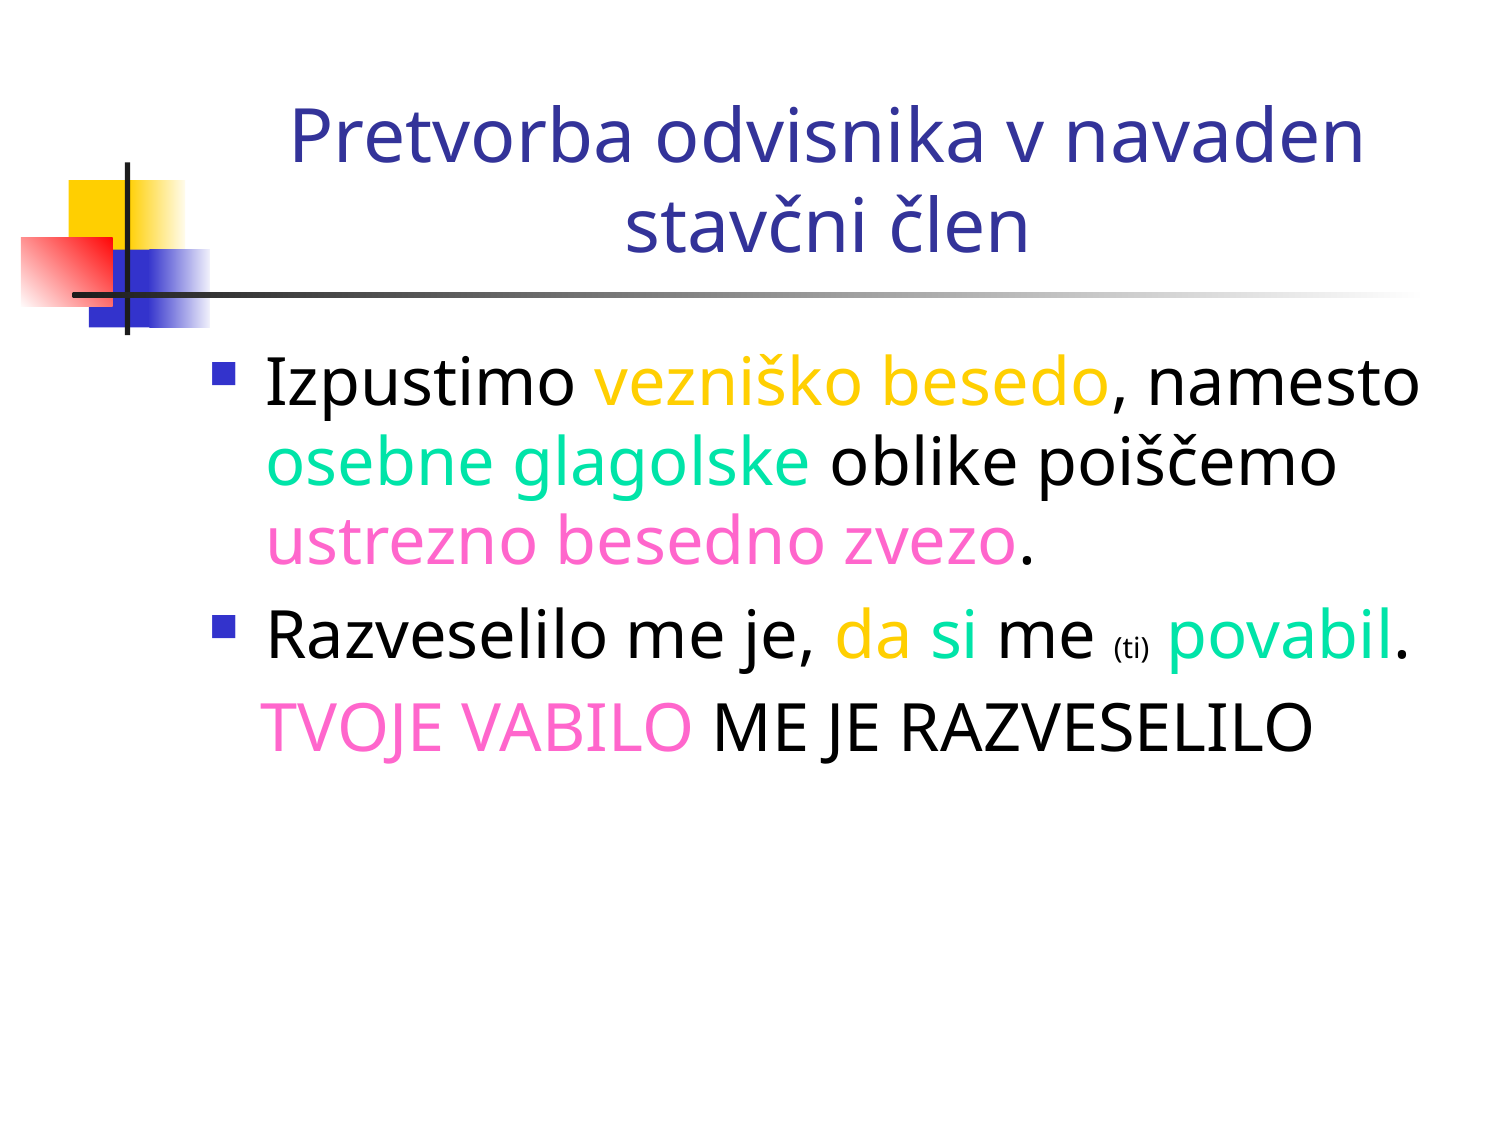

# Pretvorba odvisnika v navaden stavčni člen
Izpustimo vezniško besedo, namesto osebne glagolske oblike poiščemo ustrezno besedno zvezo.
Razveselilo me je, da si me (ti) povabil.
 TVOJE VABILO ME JE RAZVESELILO